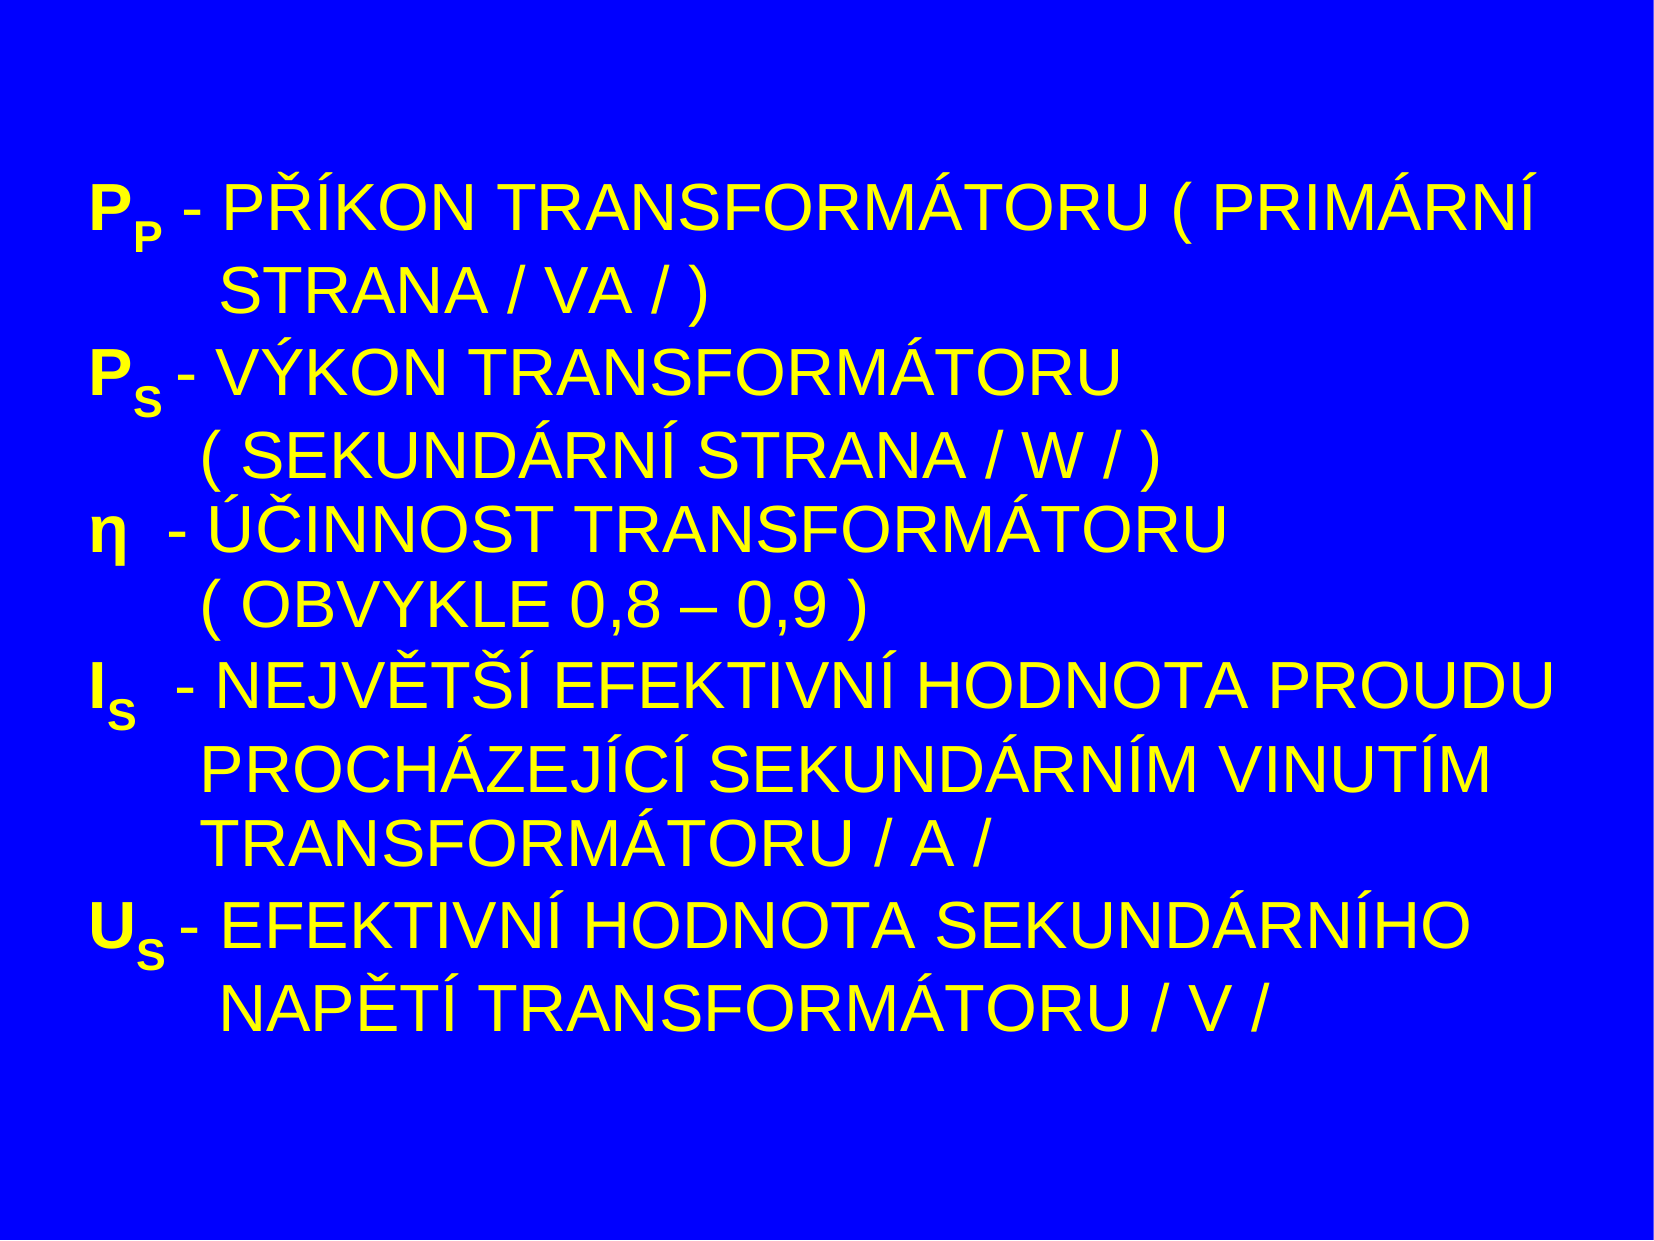

# PP - PŘÍKON TRANSFORMÁTORU ( PRIMÁRNÍ
 STRANA / VA / )
PS - VÝKON TRANSFORMÁTORU
 ( SEKUNDÁRNÍ STRANA / W / )
η - ÚČINNOST TRANSFORMÁTORU
 ( OBVYKLE 0,8 – 0,9 )
IS - NEJVĚTŠÍ EFEKTIVNÍ HODNOTA PROUDU
 PROCHÁZEJÍCÍ SEKUNDÁRNÍM VINUTÍM
 TRANSFORMÁTORU / A /
US - EFEKTIVNÍ HODNOTA SEKUNDÁRNÍHO
 NAPĚTÍ TRANSFORMÁTORU / V /